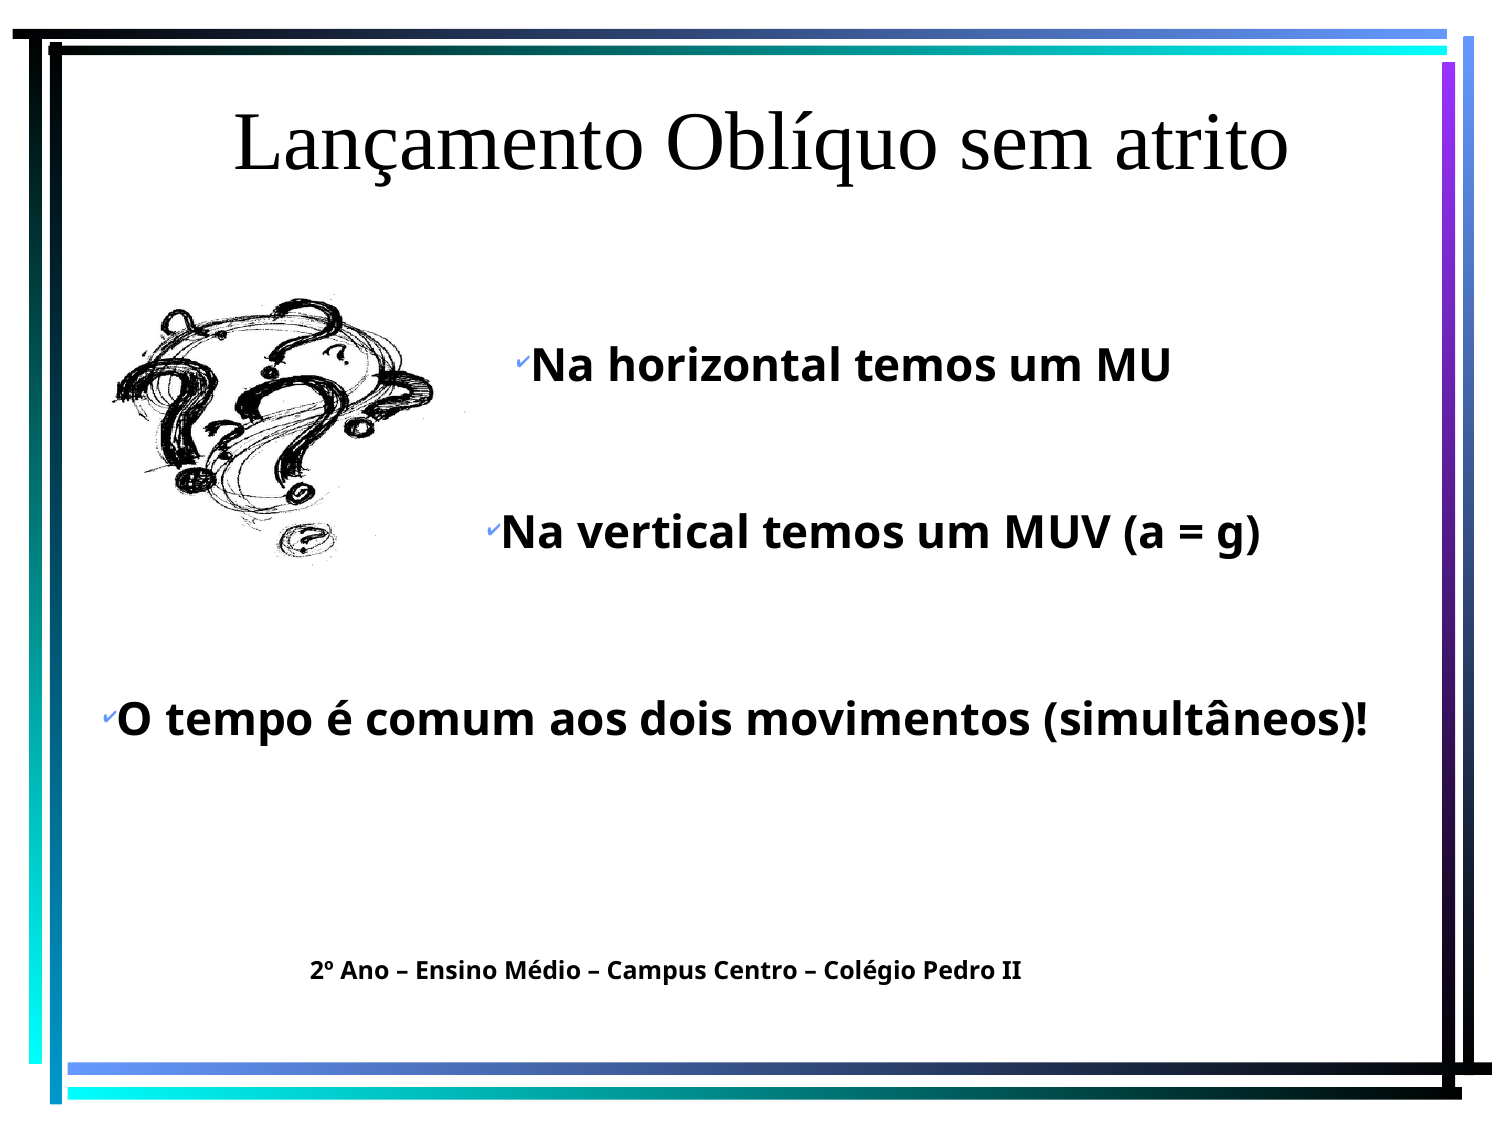

# Lançamento Oblíquo sem atrito
Na horizontal temos um MU
Na vertical temos um MUV (a = g)
O tempo é comum aos dois movimentos (simultâneos)!
2º Ano – Ensino Médio – Campus Centro – Colégio Pedro II